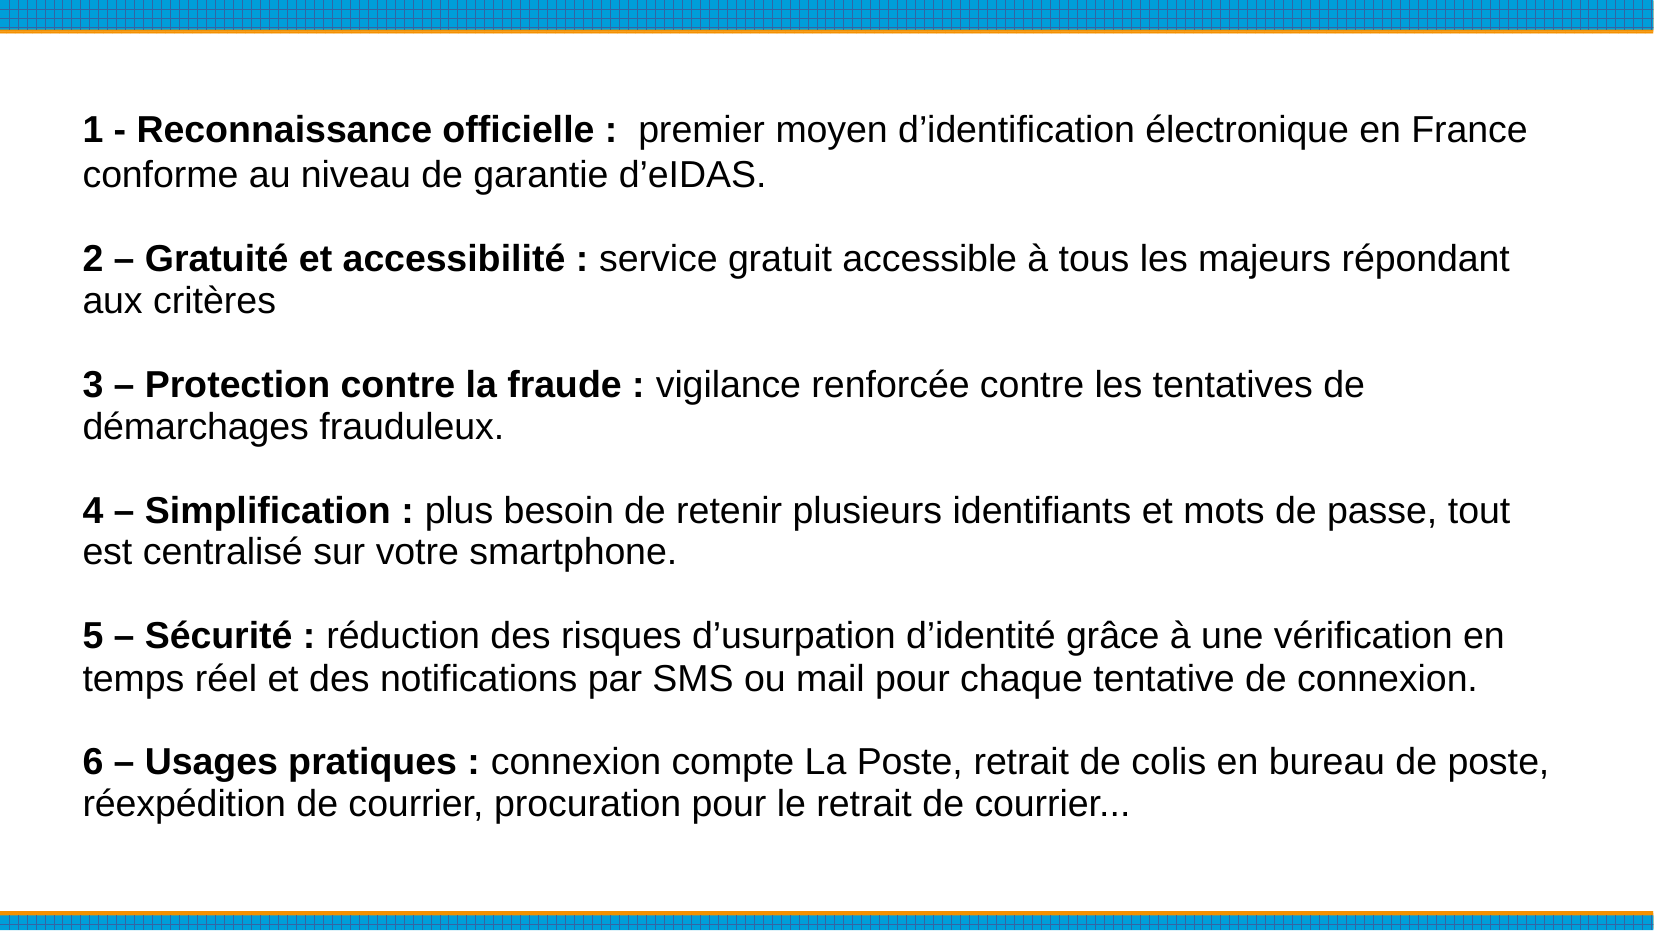

# 1 - Reconnaissance officielle : premier moyen d’identification électronique en France conforme au niveau de garantie d’eIDAS.
2 – Gratuité et accessibilité : service gratuit accessible à tous les majeurs répondant aux critères
3 – Protection contre la fraude : vigilance renforcée contre les tentatives de démarchages frauduleux.
4 – Simplification : plus besoin de retenir plusieurs identifiants et mots de passe, tout est centralisé sur votre smartphone.
5 – Sécurité : réduction des risques d’usurpation d’identité grâce à une vérification en temps réel et des notifications par SMS ou mail pour chaque tentative de connexion.
6 – Usages pratiques : connexion compte La Poste, retrait de colis en bureau de poste, réexpédition de courrier, procuration pour le retrait de courrier...